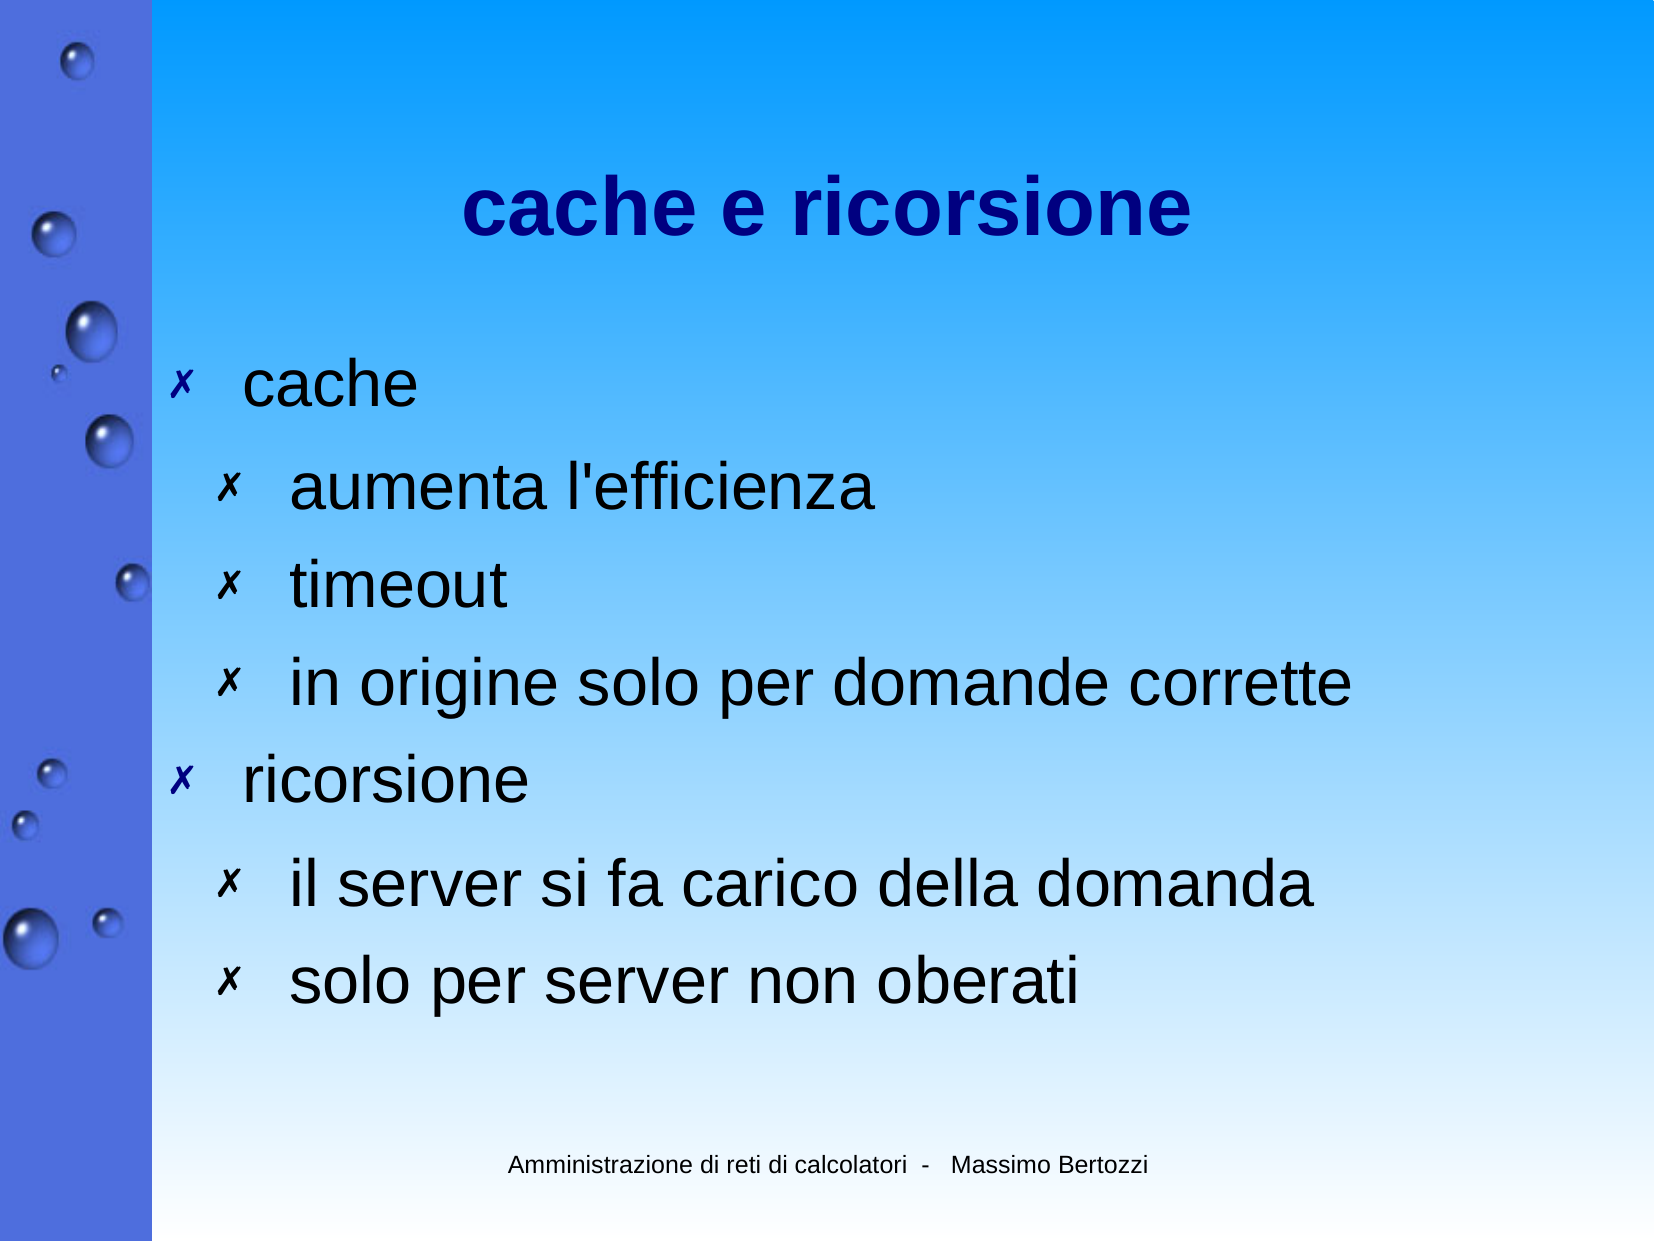

# cache e ricorsione
cache
aumenta l'efficienza
timeout
in origine solo per domande corrette
ricorsione
il server si fa carico della domanda
solo per server non oberati